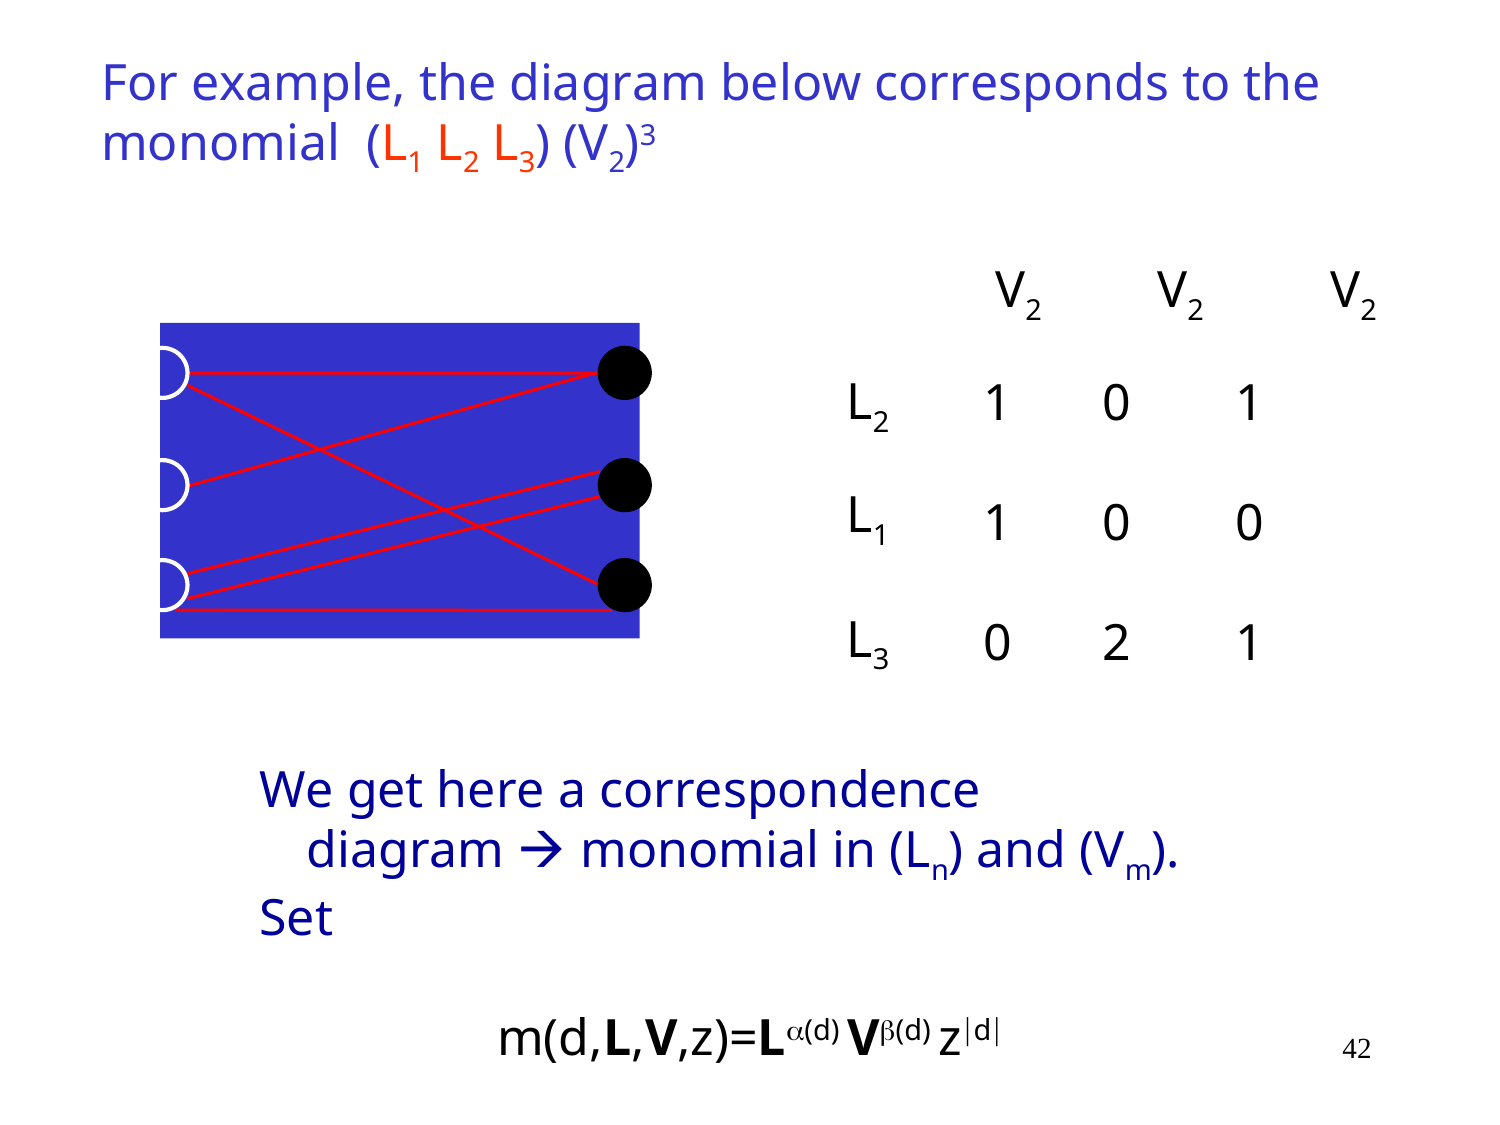

For example, the diagram below corresponds to the
monomial (L1 L2 L3) (V2)3
	 1 0 1
	 1 0 0
	 0 2 1
V2
V2
V2
L2
L1
L3
We get here a correspondence
diagram  monomial in (Ln) and (Vm).
Set
m(d,L,V,z)=L(d) V(d) zd
42